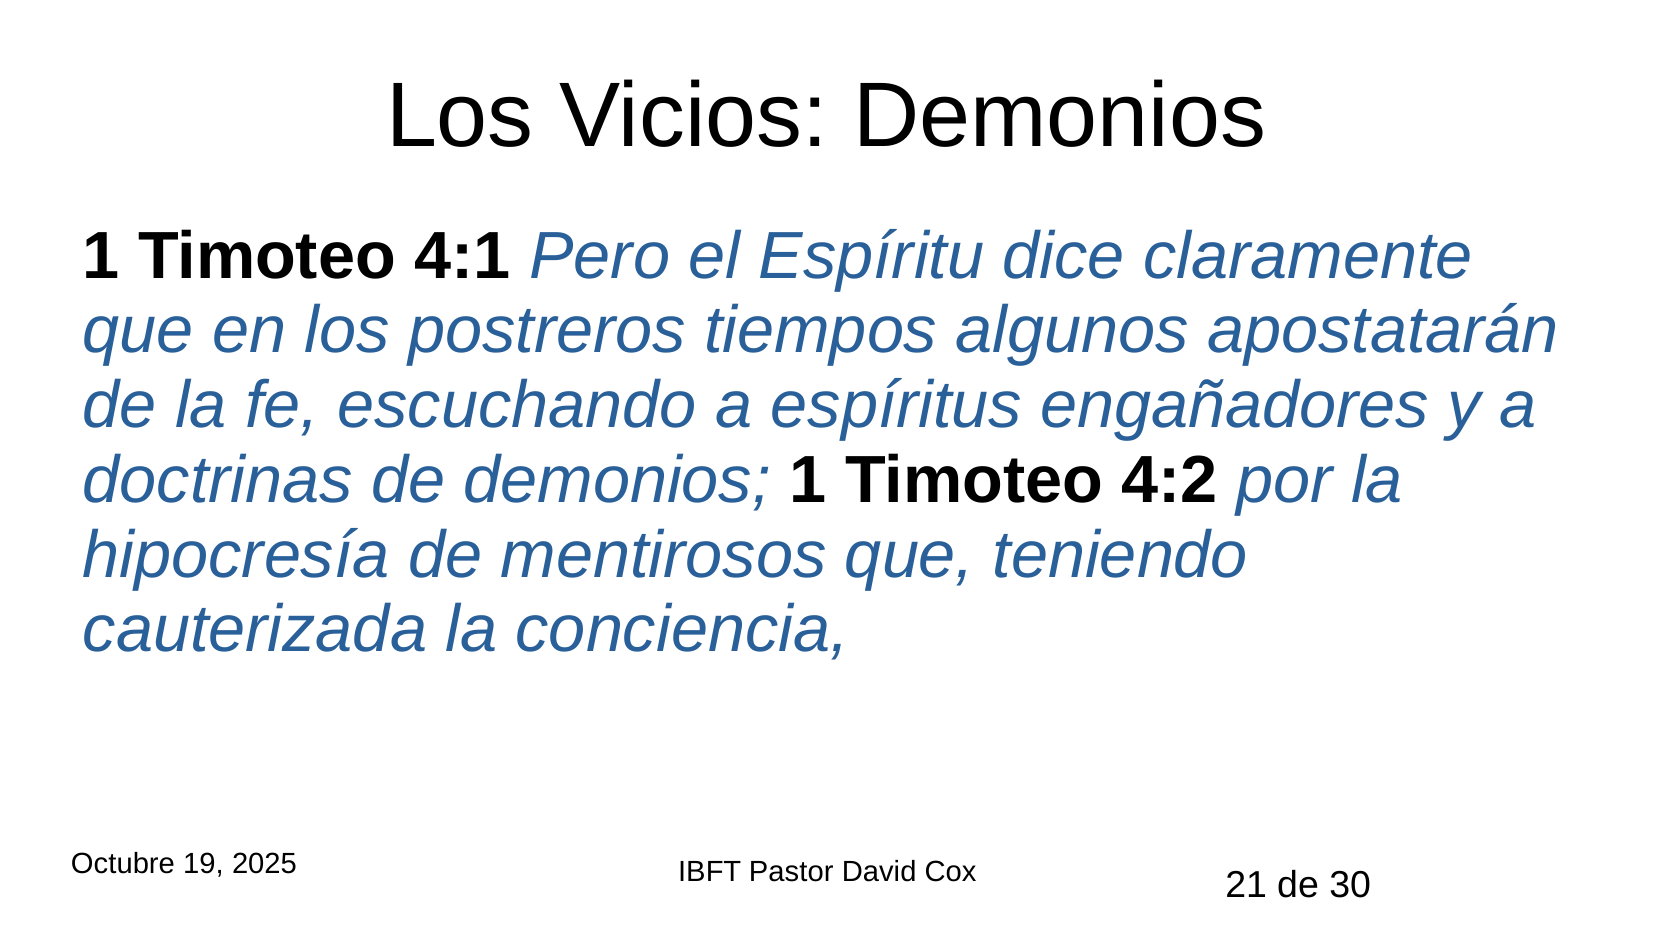

# Los Vicios: Demonios
1 Timoteo 4:1 Pero el Espíritu dice claramente que en los postreros tiempos algunos apostatarán de la fe, escuchando a espíritus engañadores y a doctrinas de demonios; 1 Timoteo 4:2 por la hipocresía de mentirosos que, teniendo cauterizada la conciencia,
Octubre 19, 2025
IBFT Pastor David Cox
 de 30